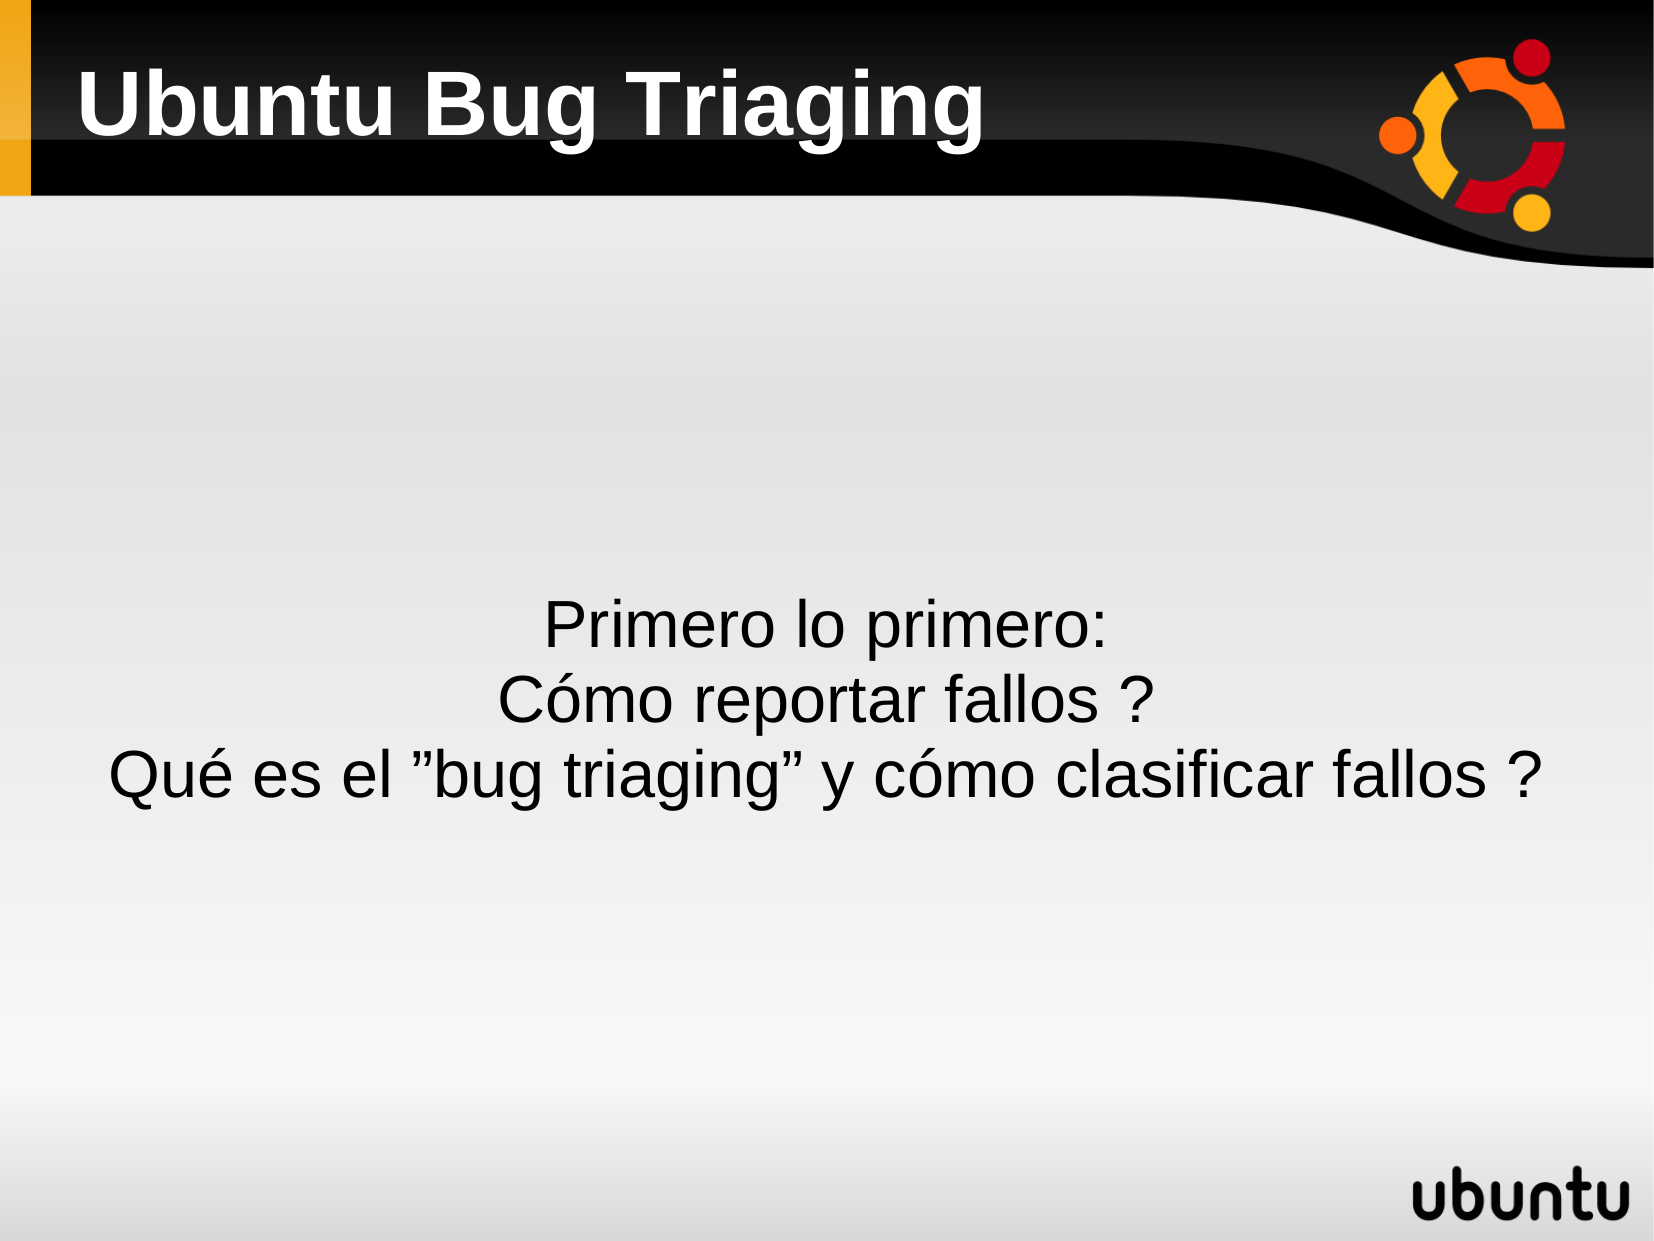

# Ubuntu Bug Triaging
Primero lo primero:
Cómo reportar fallos ?
Qué es el ”bug triaging” y cómo clasificar fallos ?